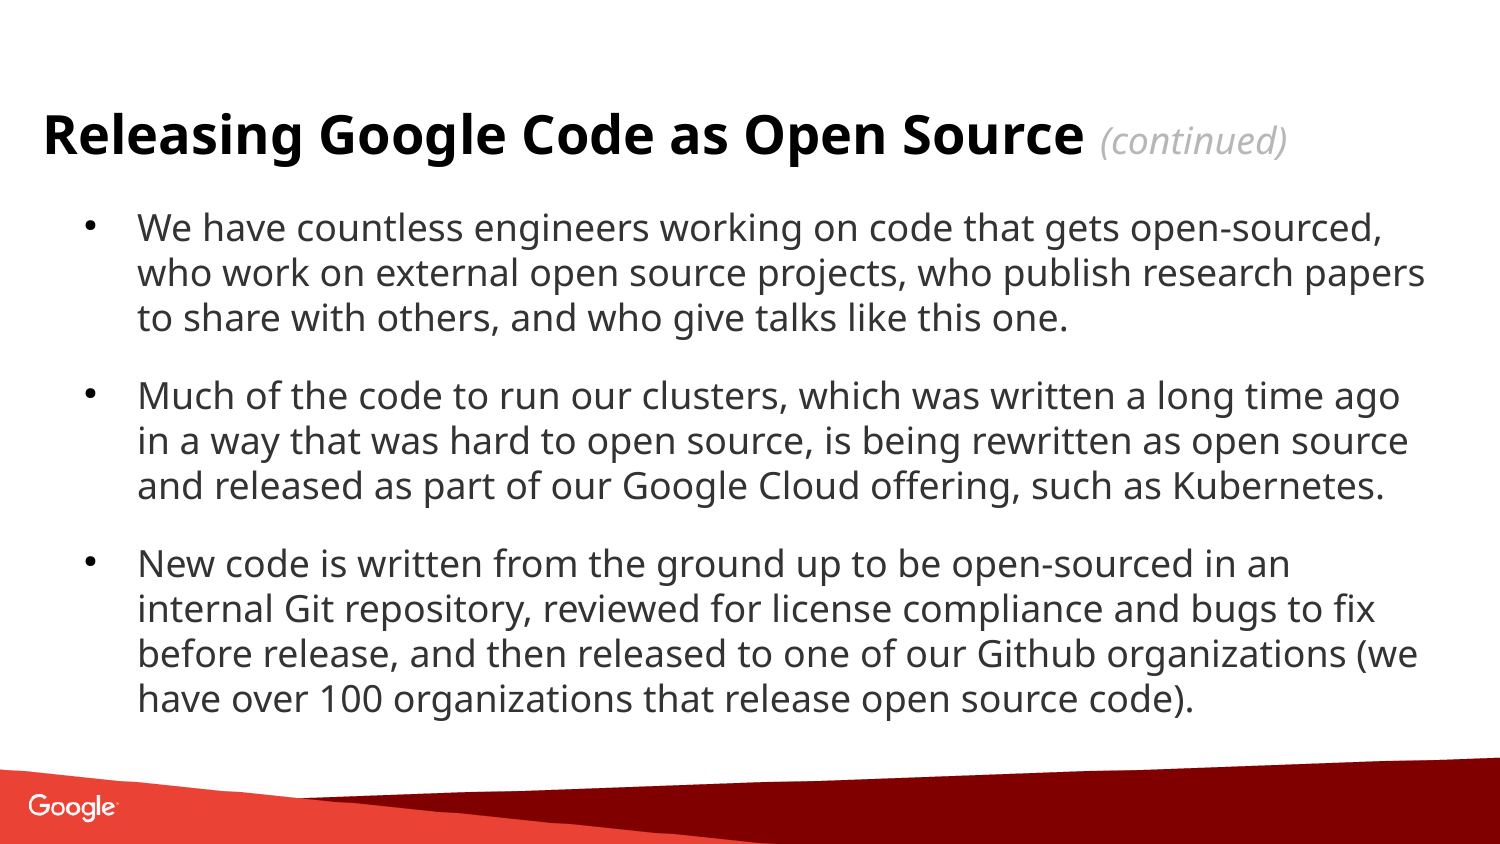

Releasing Google Code as Open Source (continued)
# We have countless engineers working on code that gets open-sourced, who work on external open source projects, who publish research papers to share with others, and who give talks like this one.
Much of the code to run our clusters, which was written a long time ago in a way that was hard to open source, is being rewritten as open source and released as part of our Google Cloud offering, such as Kubernetes.
New code is written from the ground up to be open-sourced in an internal Git repository, reviewed for license compliance and bugs to fix before release, and then released to one of our Github organizations (we have over 100 organizations that release open source code).